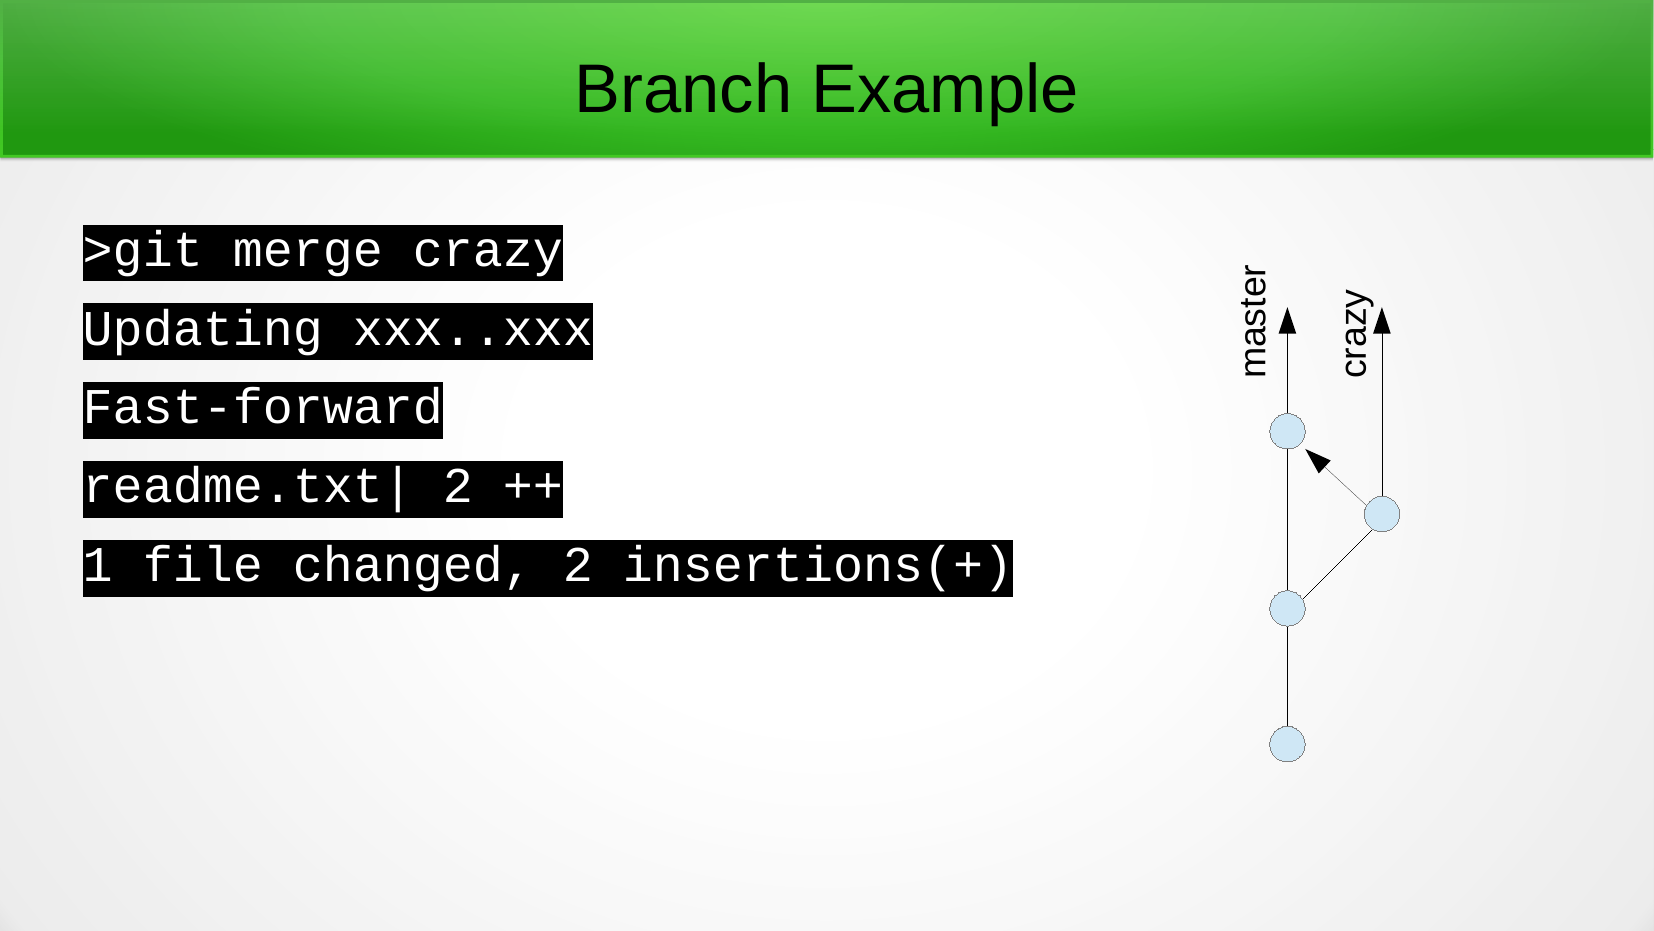

# Branch Example
>git merge crazy
Updating xxx..xxx
Fast-forward
readme.txt| 2 ++
1 file changed, 2 insertions(+)
master
crazy